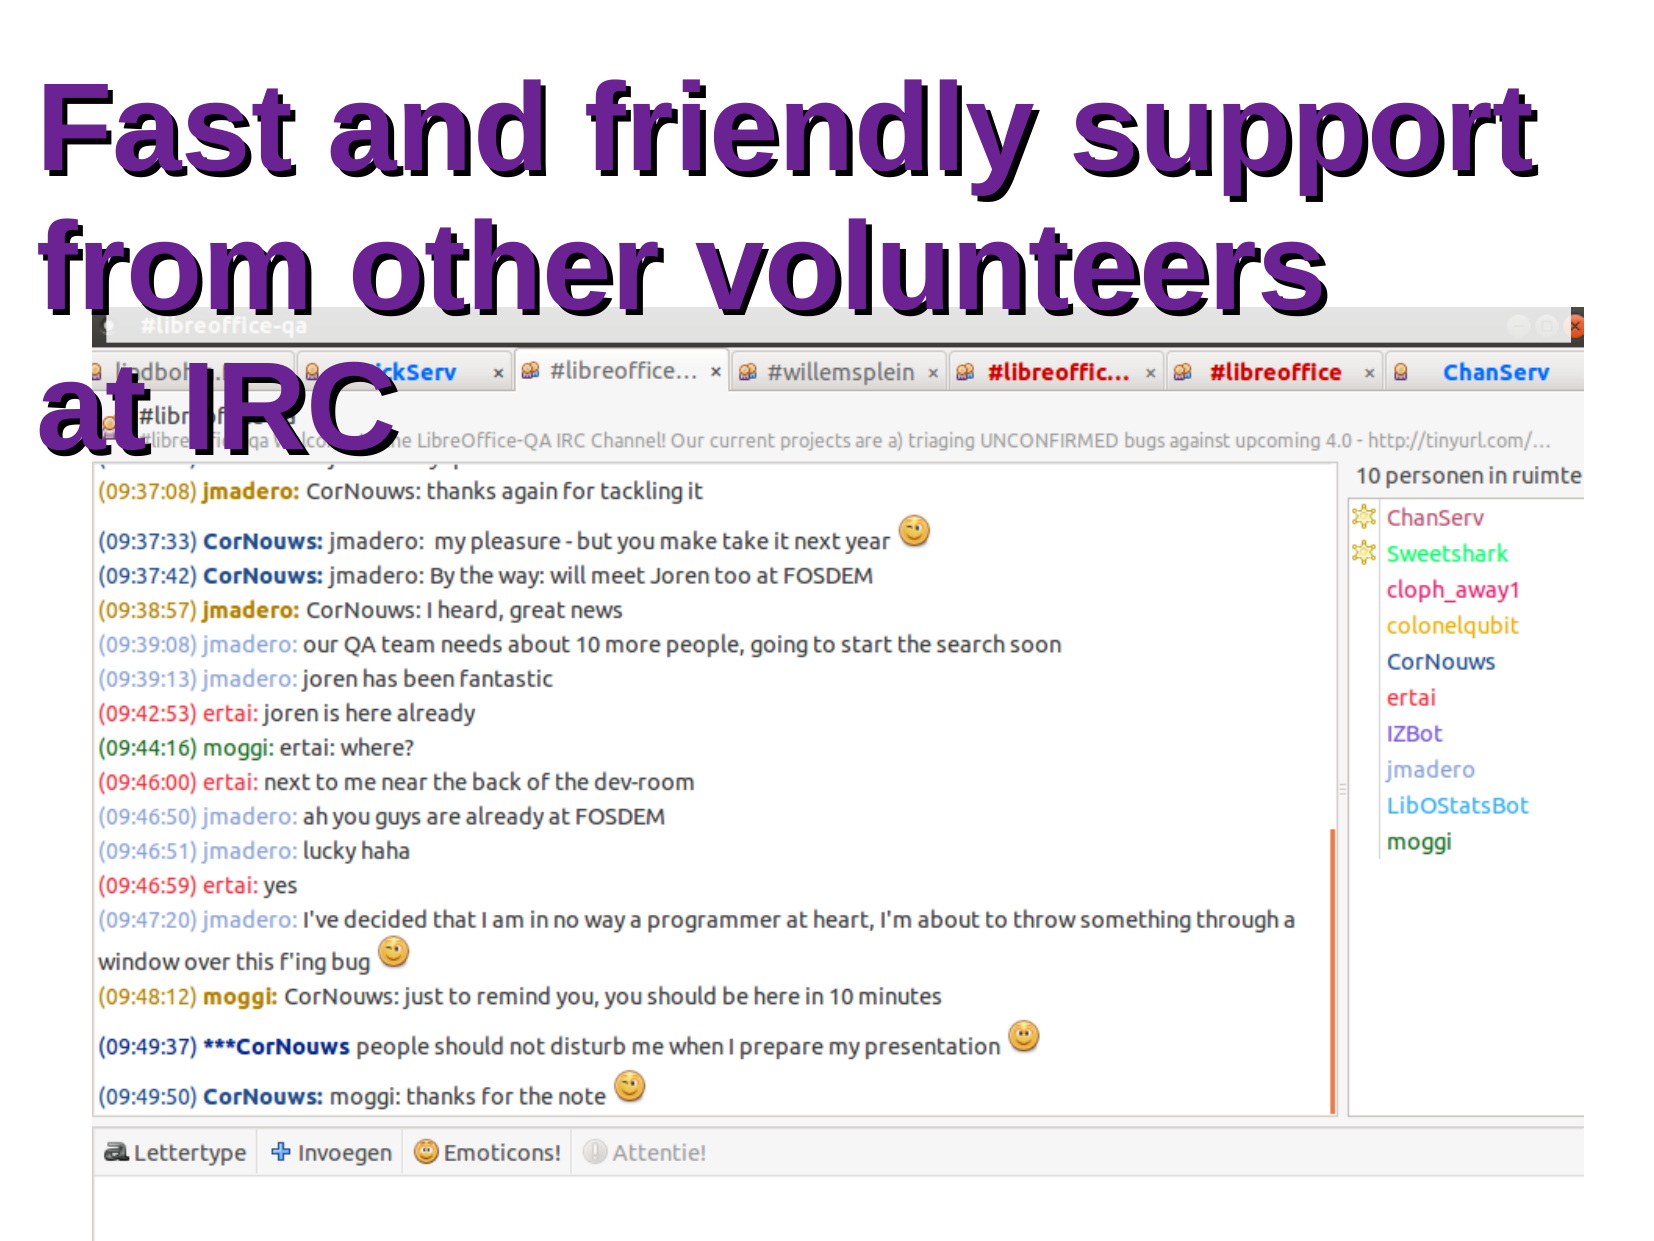

Fast and friendly support
from other volunteers
at IRC